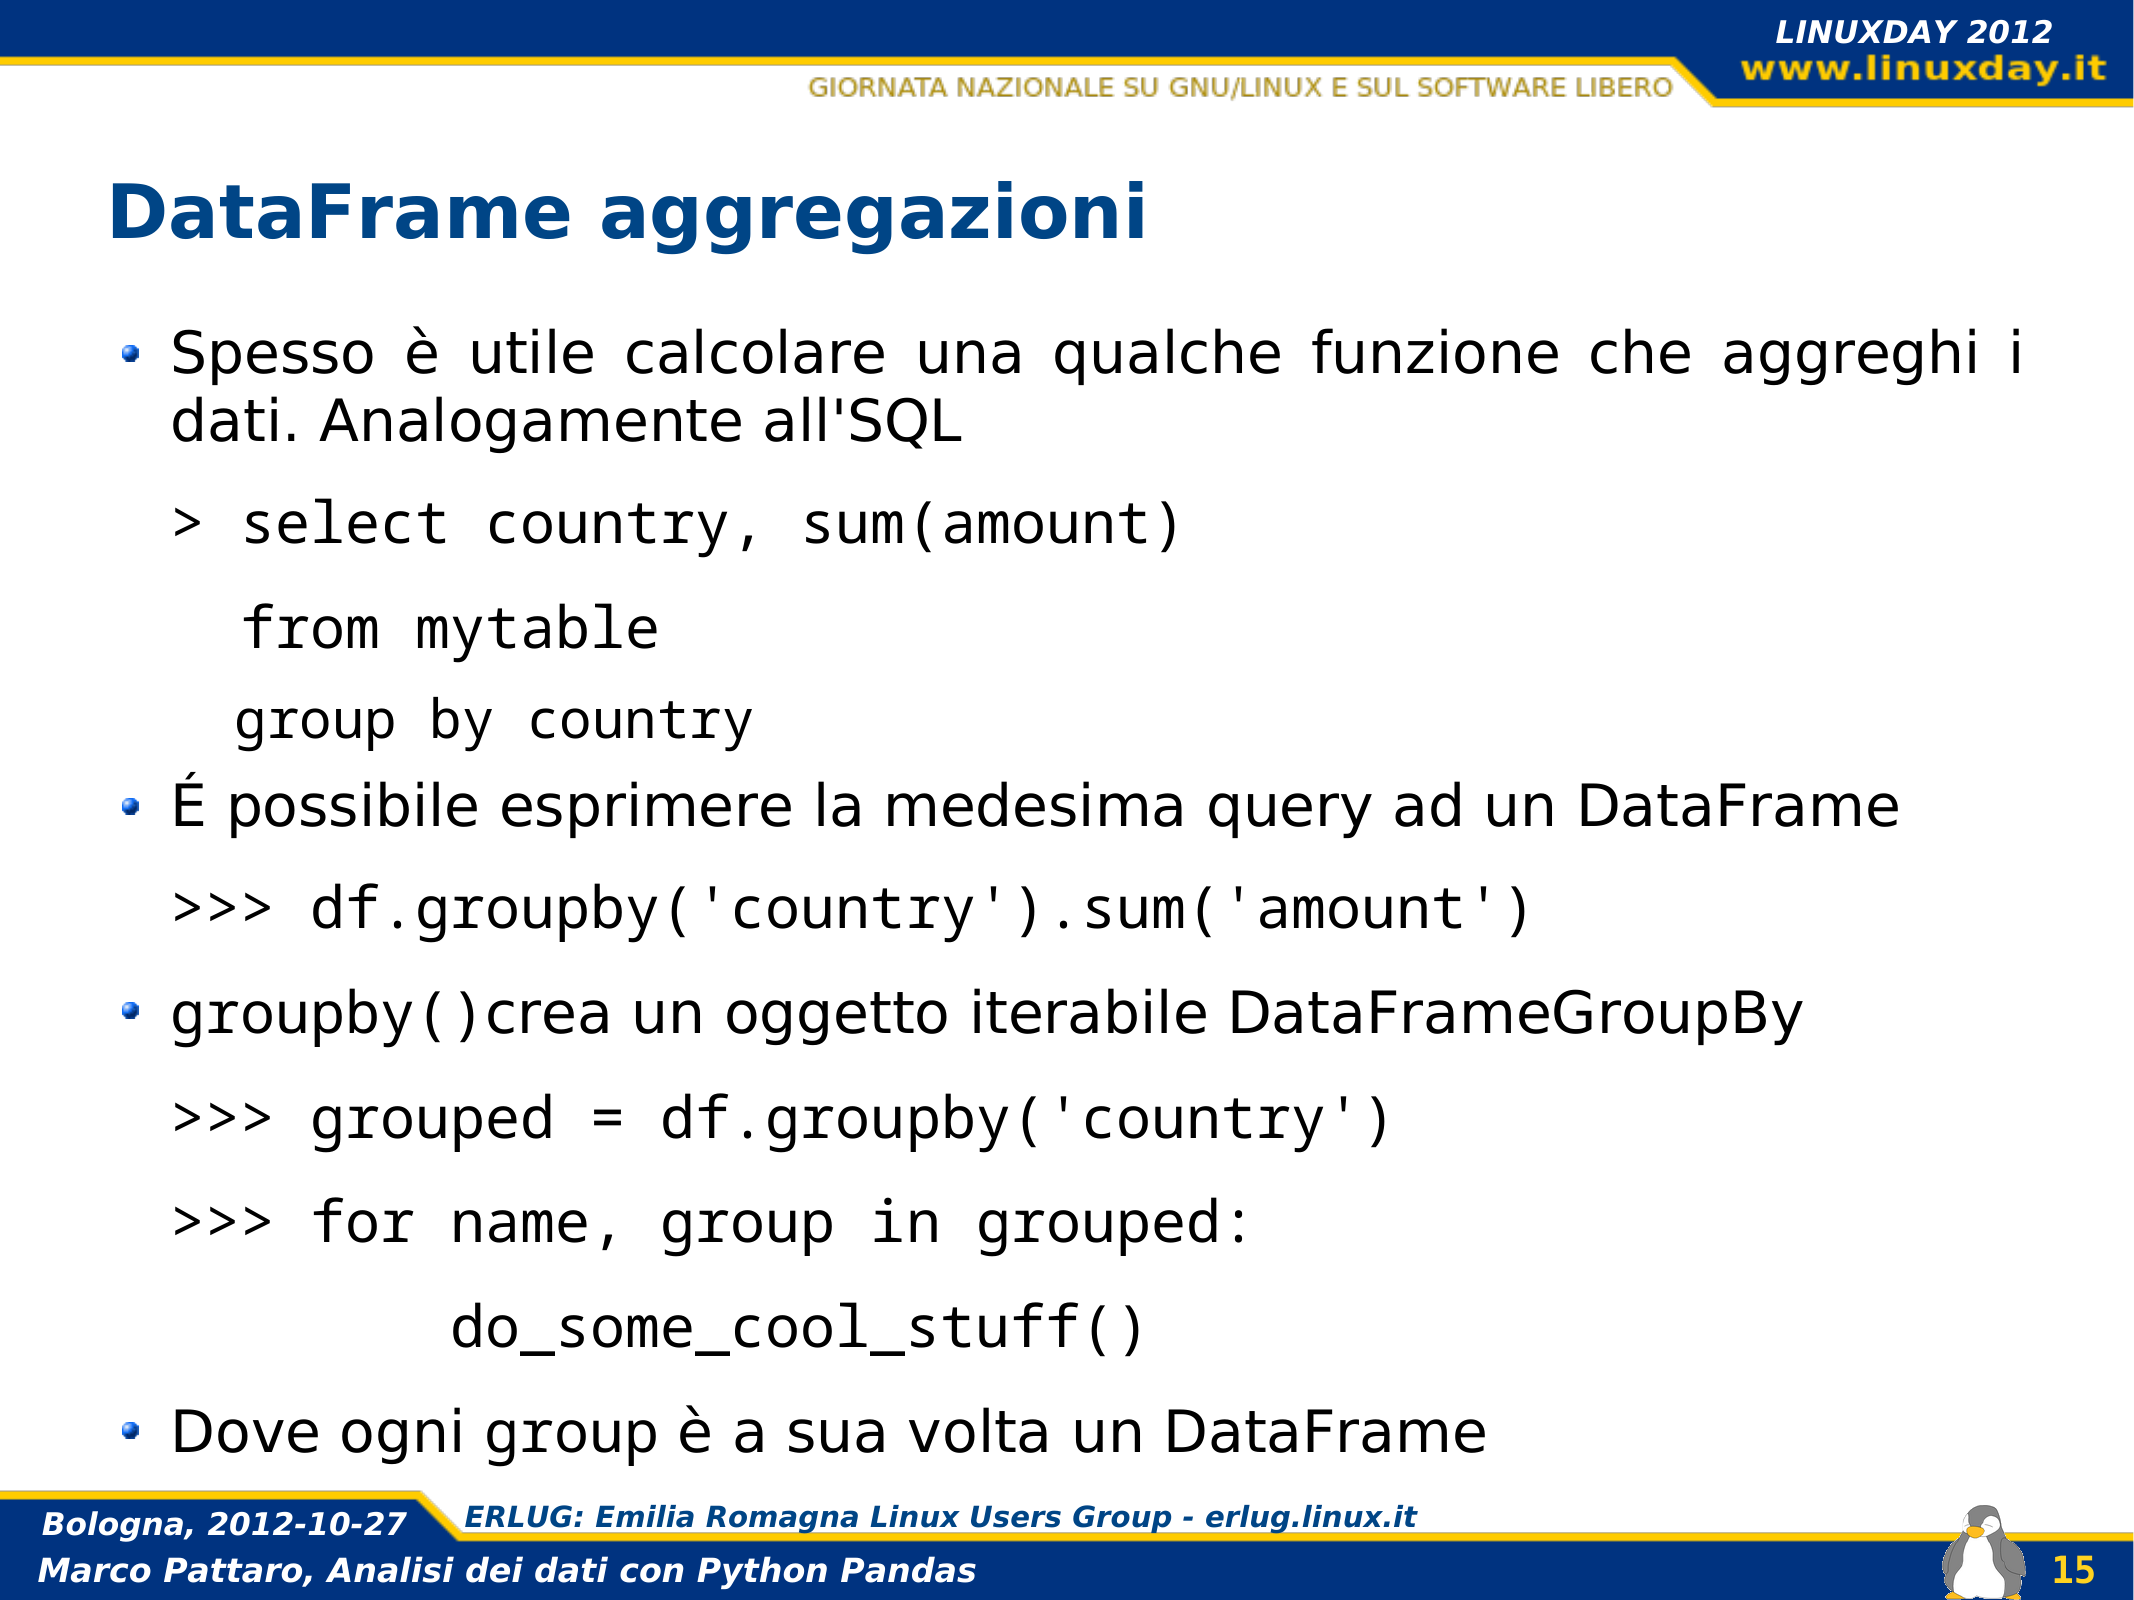

# DataFrame aggregazioni
Spesso è utile calcolare una qualche funzione che aggreghi i dati. Analogamente all'SQL
> select country, sum(amount)
 from mytable
group by country
É possibile esprimere la medesima query ad un DataFrame
>>> df.groupby('country').sum('amount')
groupby()crea un oggetto iterabile DataFrameGroupBy
>>> grouped = df.groupby('country')
>>> for name, group in grouped:
 do_some_cool_stuff()
Dove ogni group è a sua volta un DataFrame